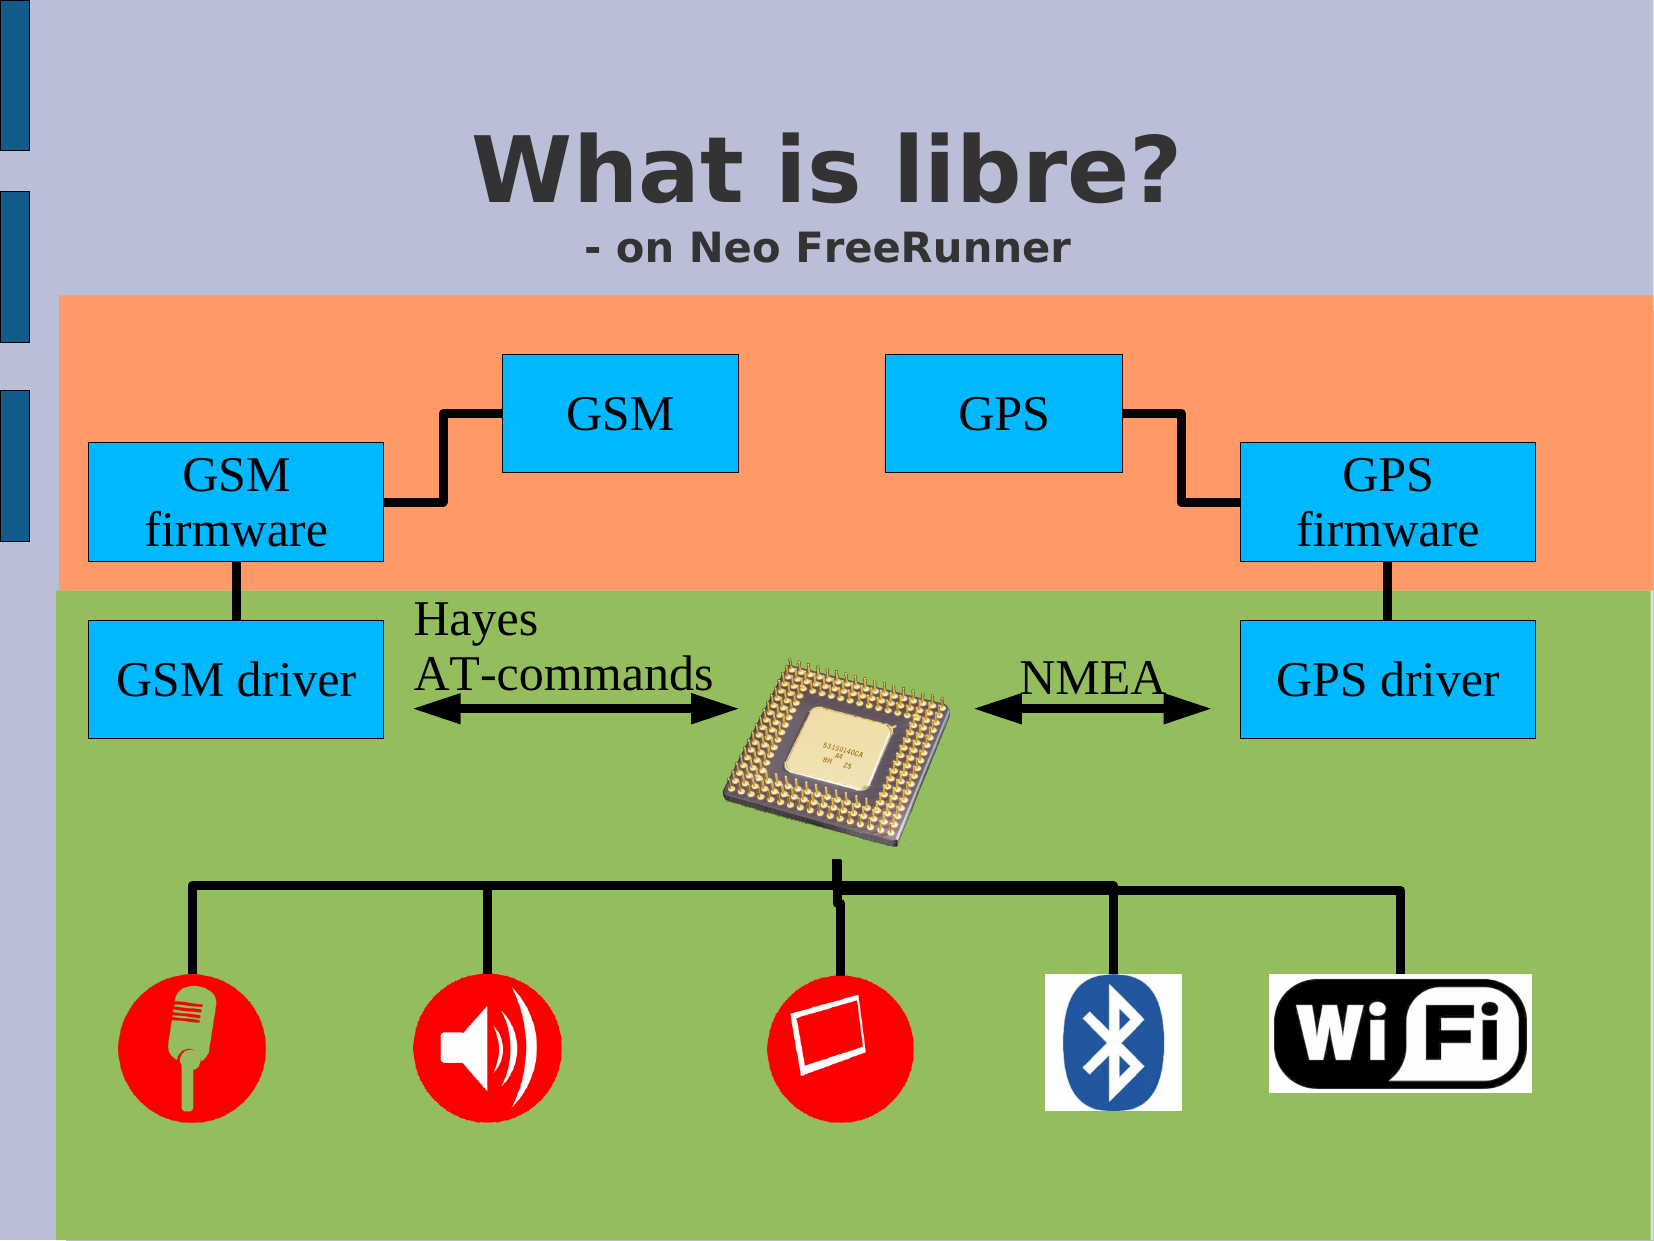

What is libre?
- on Neo FreeRunner
#
GSM
GPS
GSM
firmware
GPS
firmware
Hayes
AT-commands
GSM driver
GPS driver
NMEA